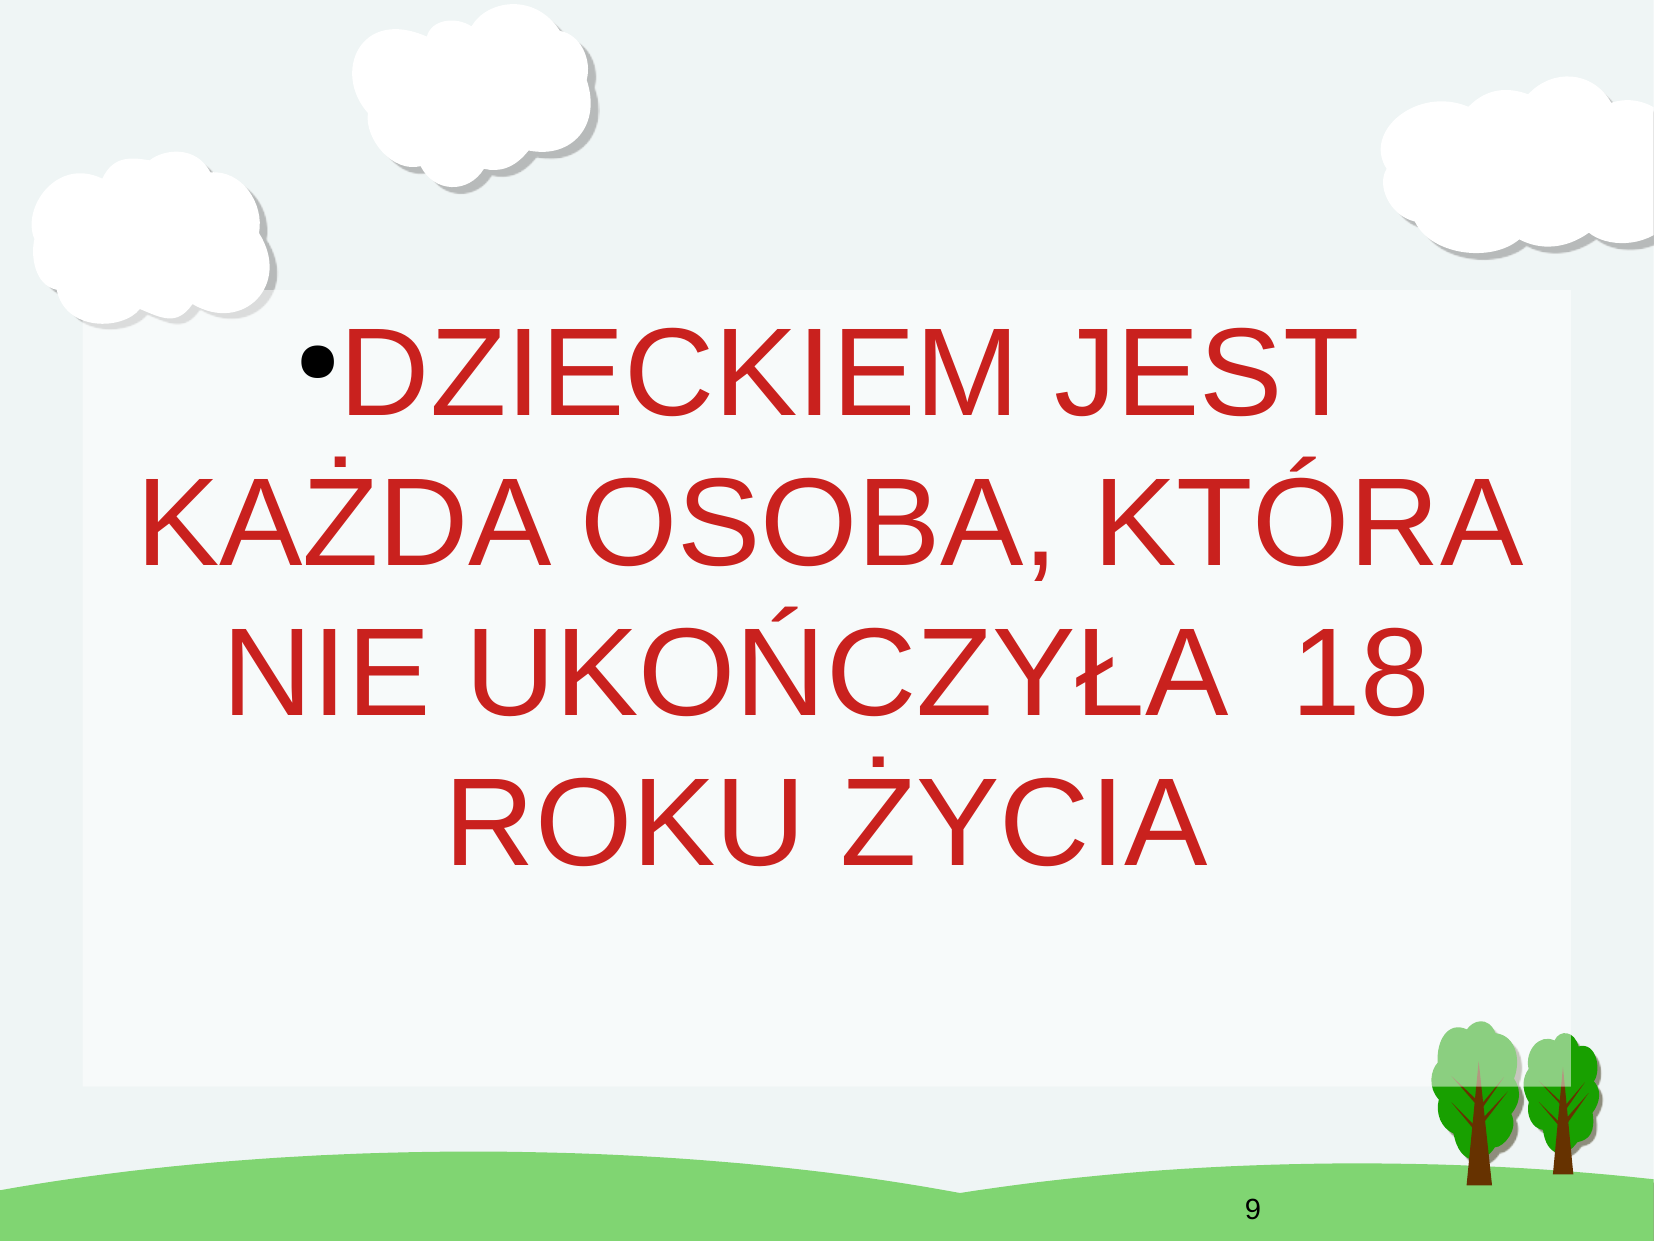

#
DZIECKIEM JEST KAŻDA OSOBA, KTÓRA NIE UKOŃCZYŁA 18 ROKU ŻYCIA